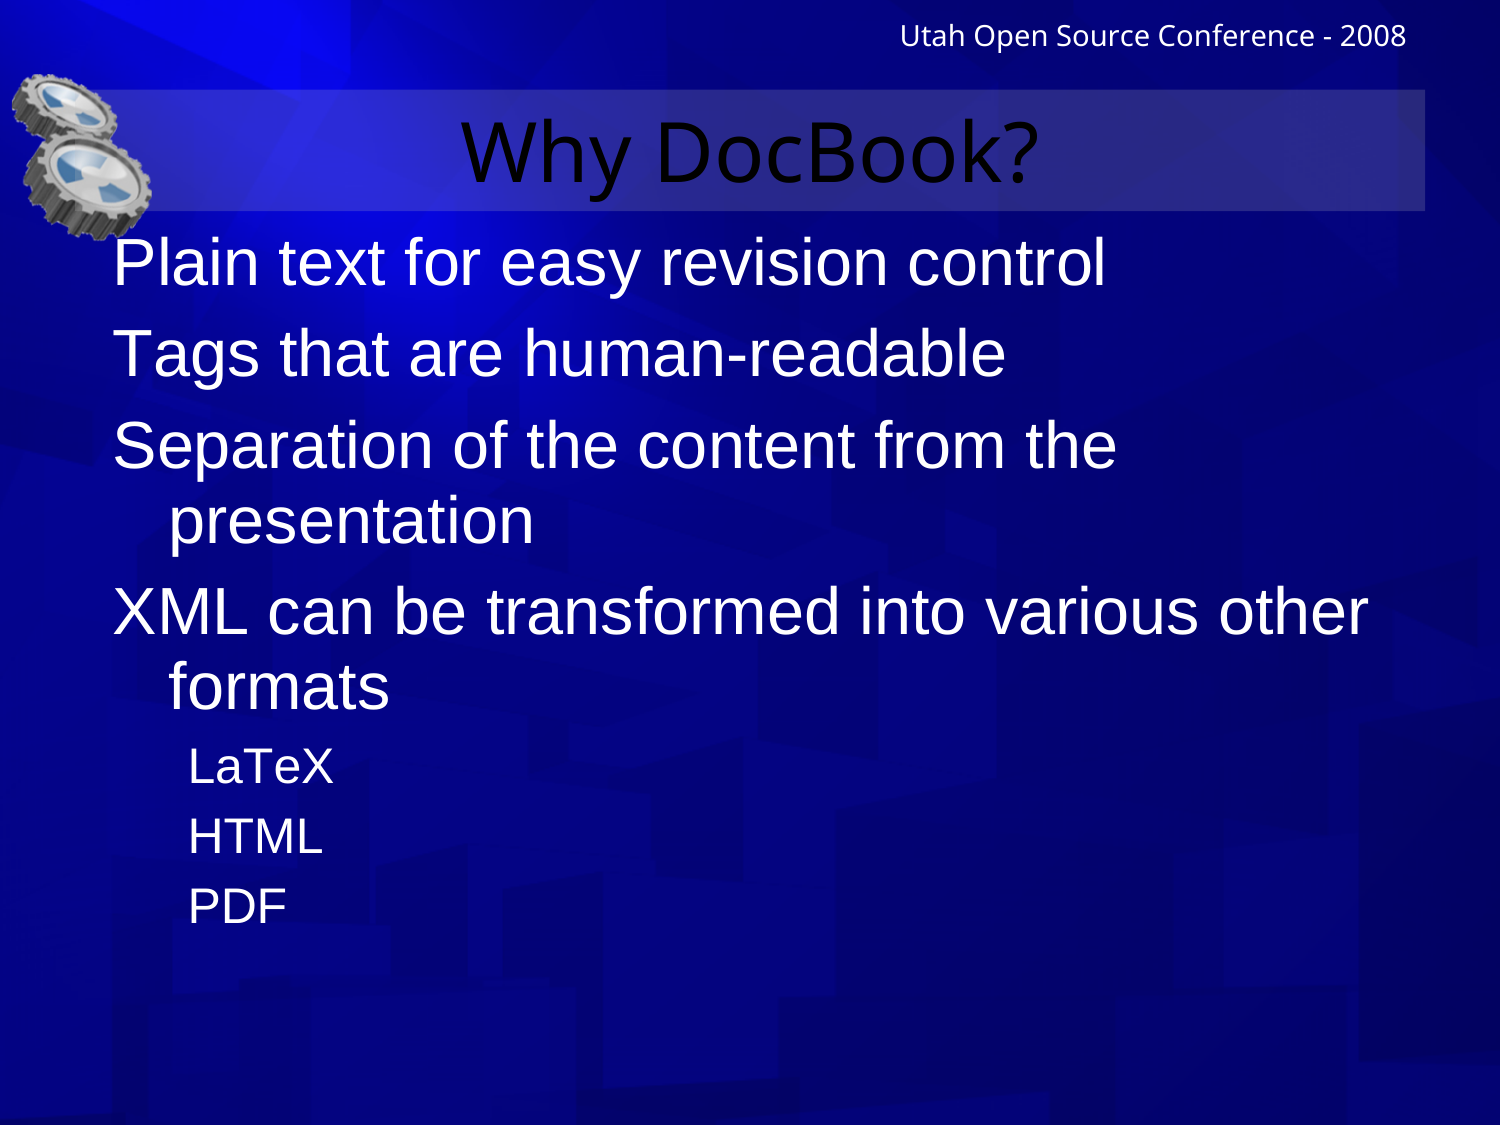

# Why DocBook?
Plain text for easy revision control
Tags that are human-readable
Separation of the content from the presentation
XML can be transformed into various other formats
LaTeX
HTML
PDF